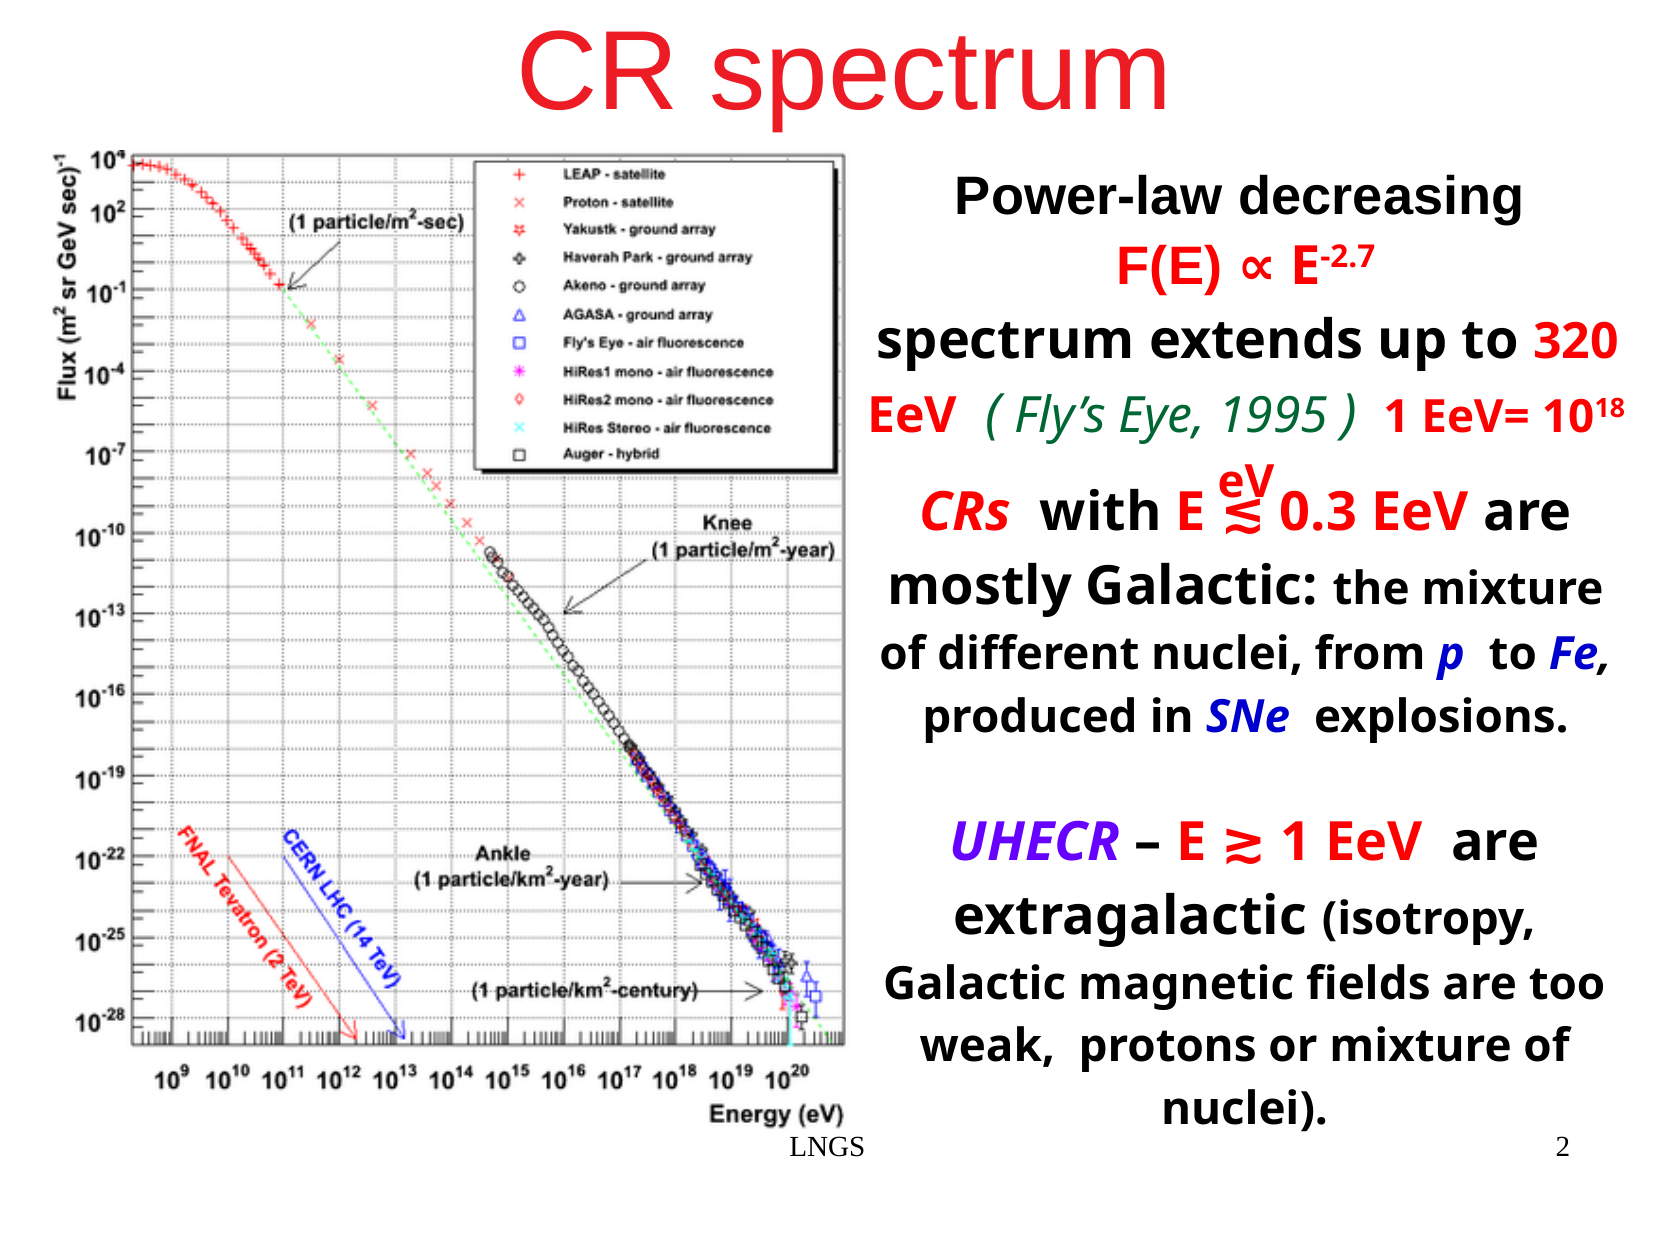

# CR spectrum
Power-law decreasing
F(E) ∝ E-2.7
spectrum extends up to 320 EeV ( Fly’s Eye, 1995 ) 1 EeV= 1018 eV
CRs with E ≲ 0.3 EeV are mostly Galactic: the mixture of different nuclei, from p to Fe, produced in SNe explosions.
UHECR – E ≳ 1 EeV are extragalactic (isotropy, Galactic magnetic fields are too weak, protons or mixture of nuclei).
LNGS
2